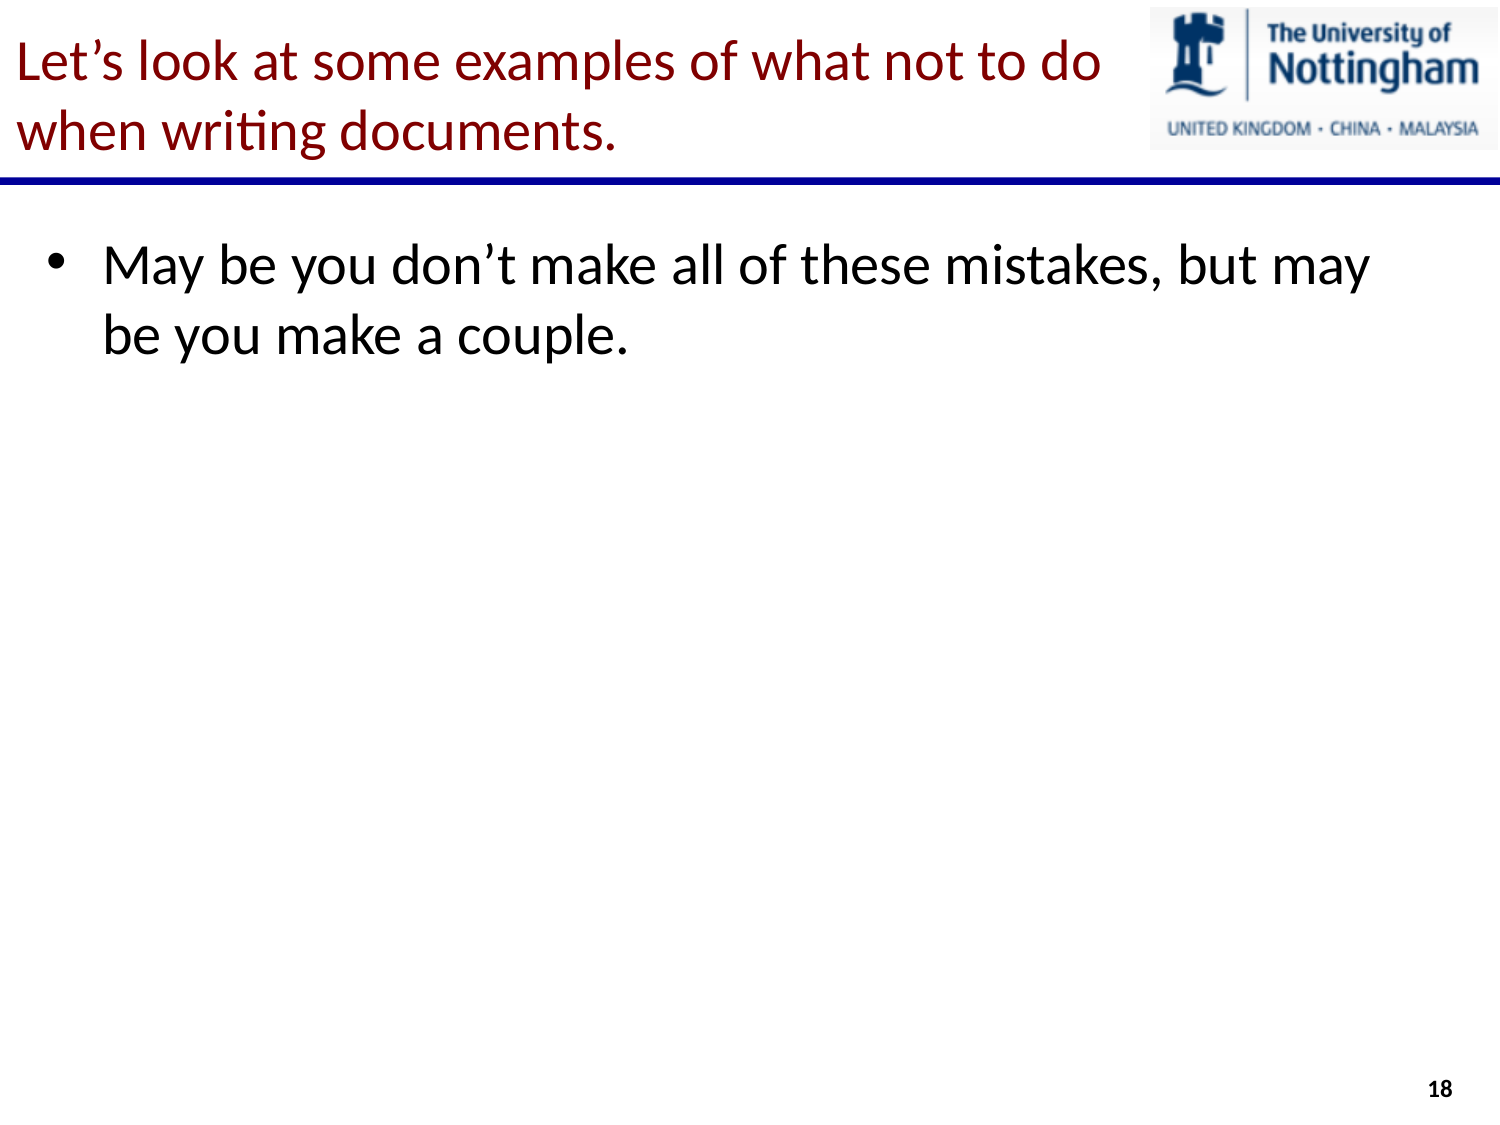

# Let’s look at some examples of what not to do when writing documents.
May be you don’t make all of these mistakes, but may be you make a couple.